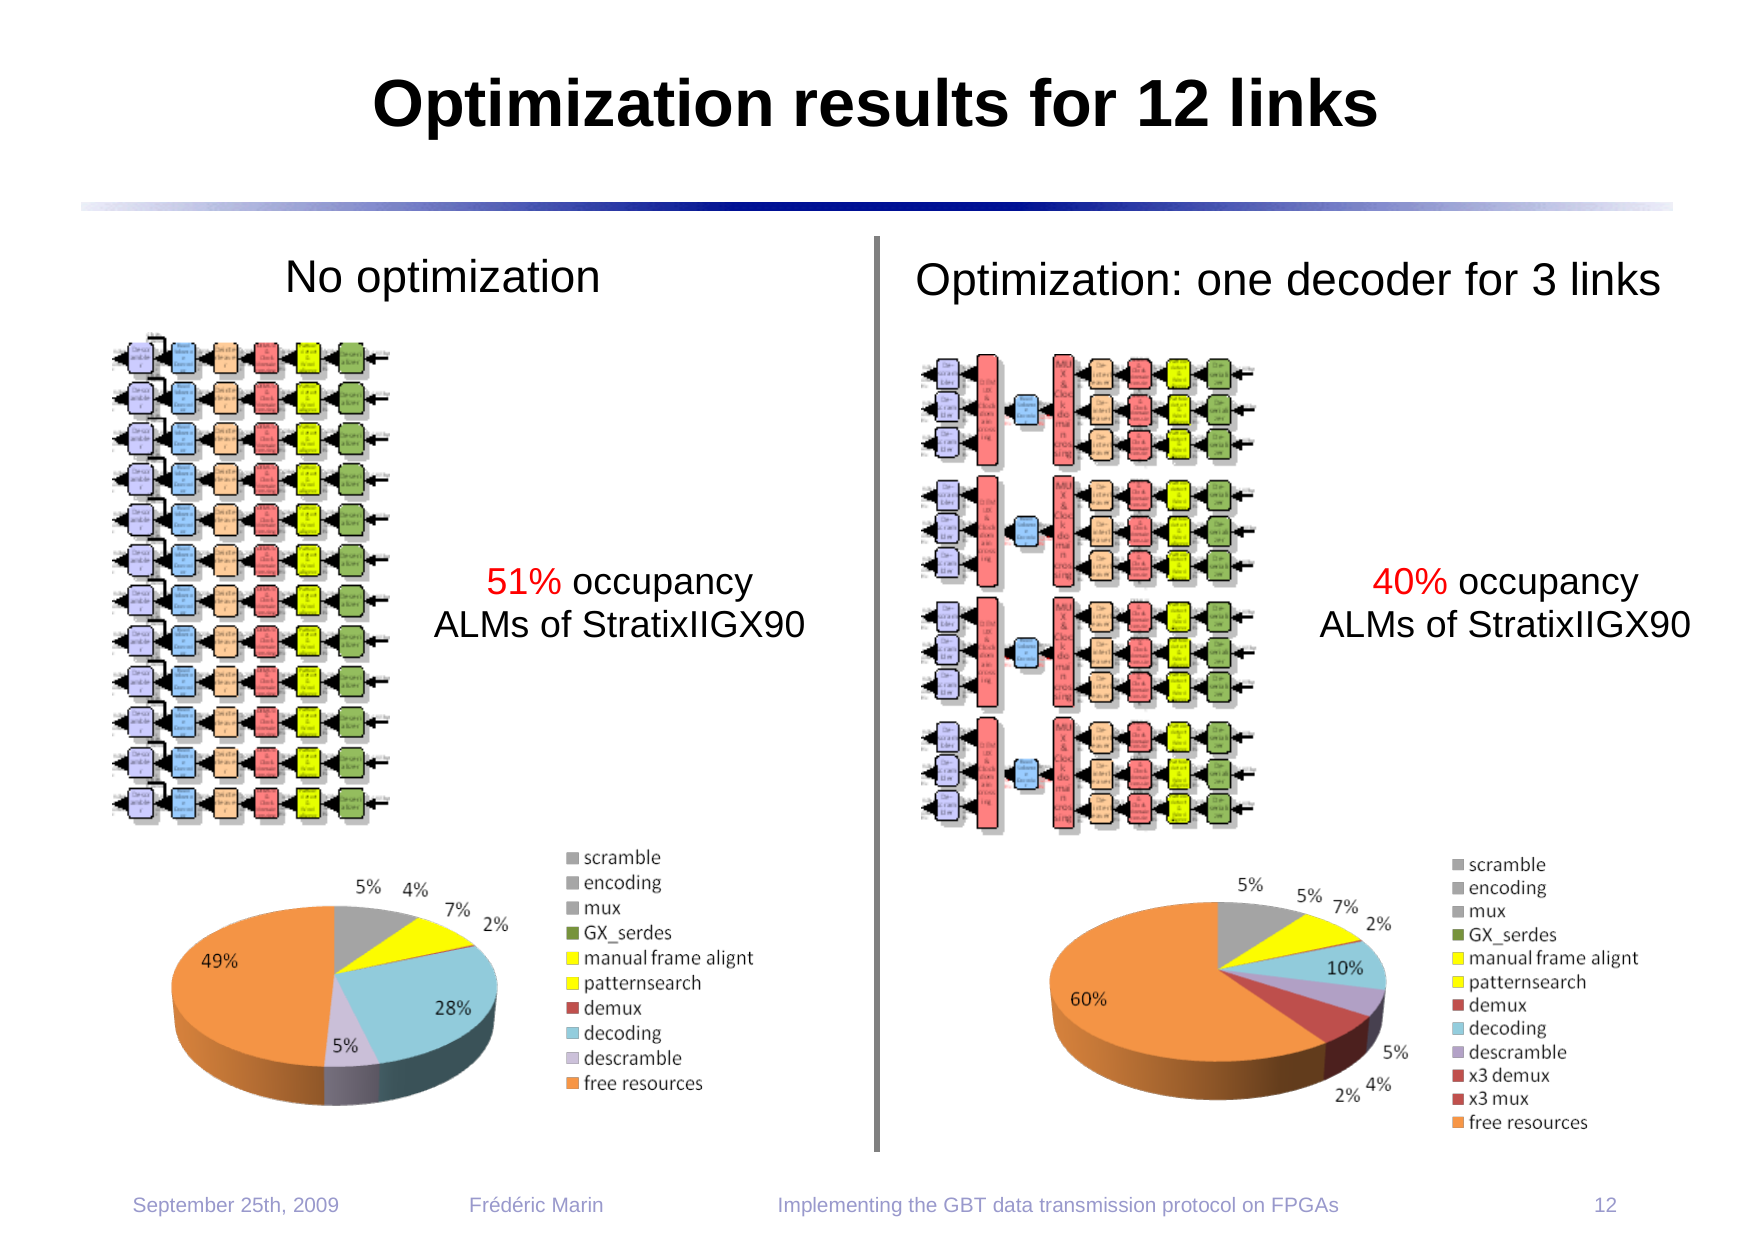

# Optimization results for 12 links
No optimization
Optimization: one decoder for 3 links
51% occupancy
ALMs of StratixIIGX90
40% occupancy
ALMs of StratixIIGX90